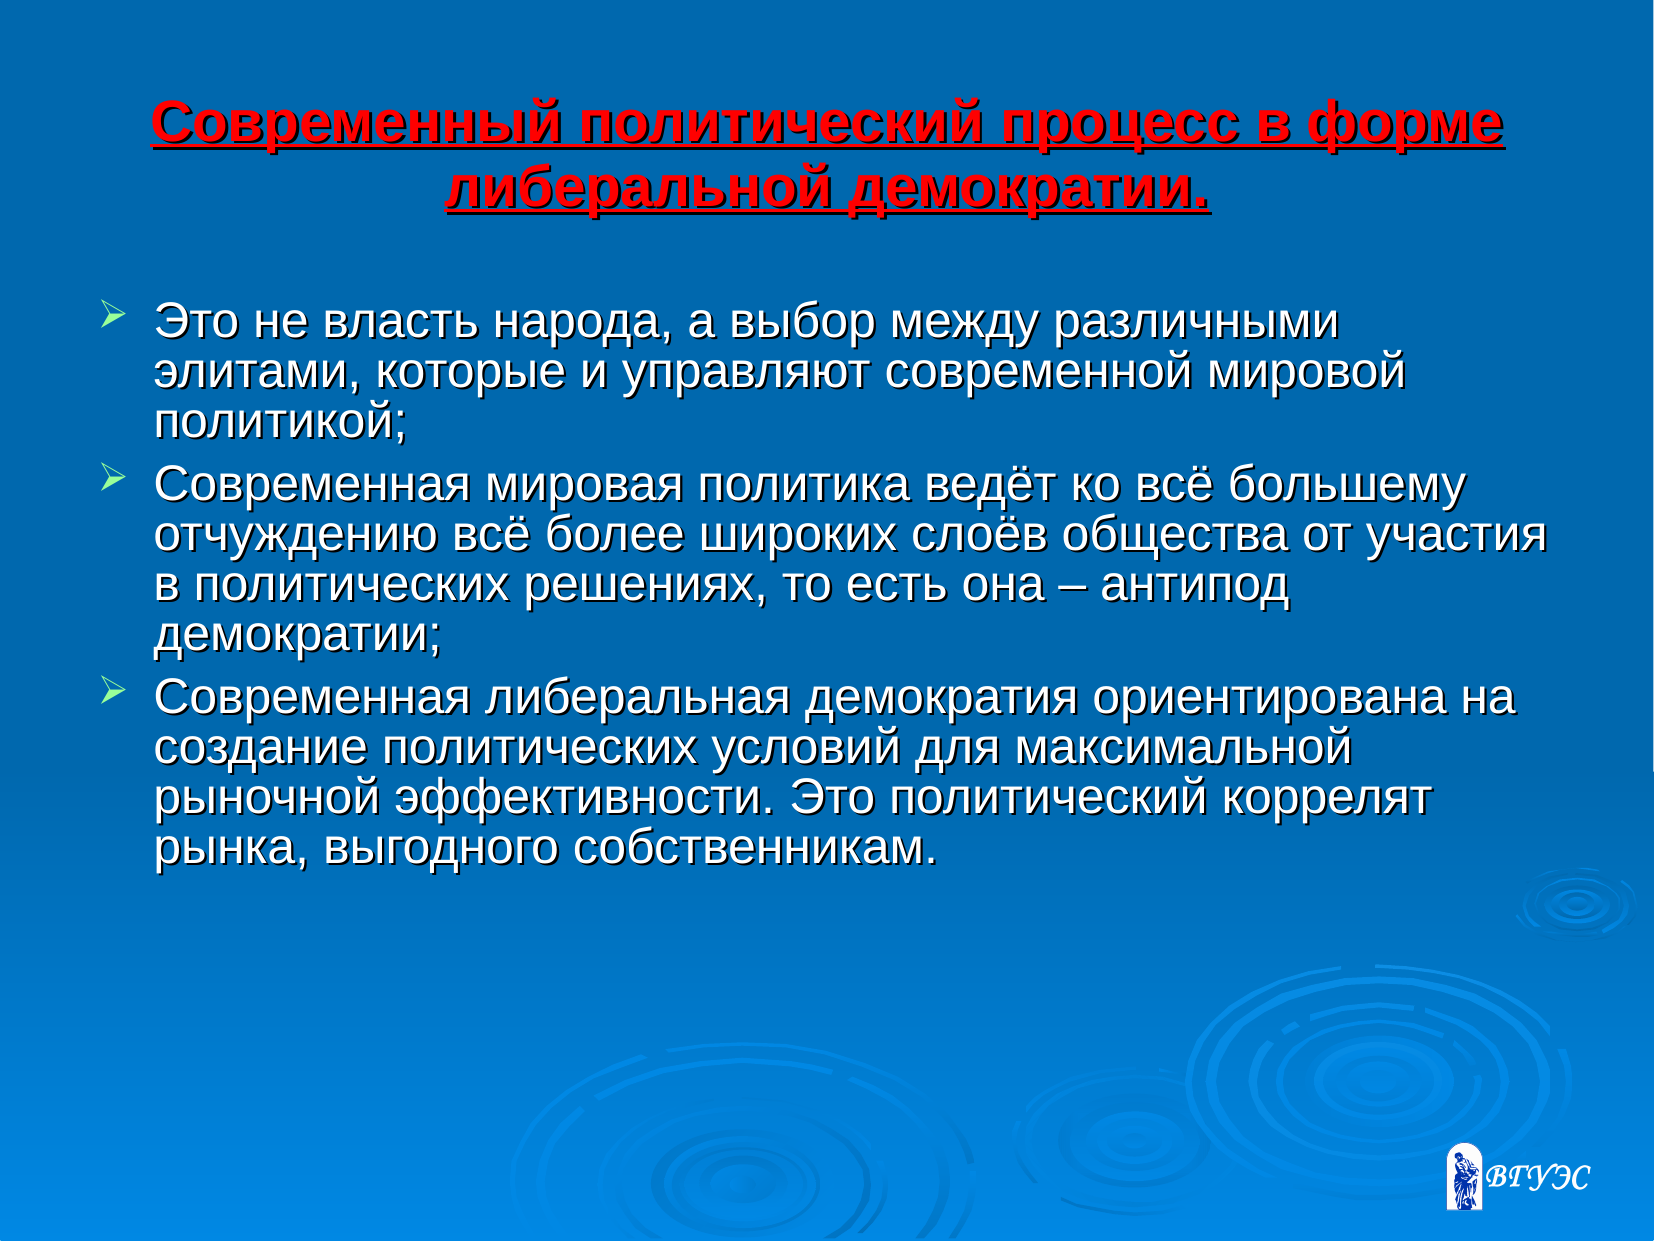

# Современный политический процесс в форме либеральной демократии.
Это не власть народа, а выбор между различными элитами, которые и управляют современной мировой политикой;
Современная мировая политика ведёт ко всё большему отчуждению всё более широких слоёв общества от участия в политических решениях, то есть она – антипод демократии;
Современная либеральная демократия ориентирована на создание политических условий для максимальной рыночной эффективности. Это политический коррелят рынка, выгодного собственникам.